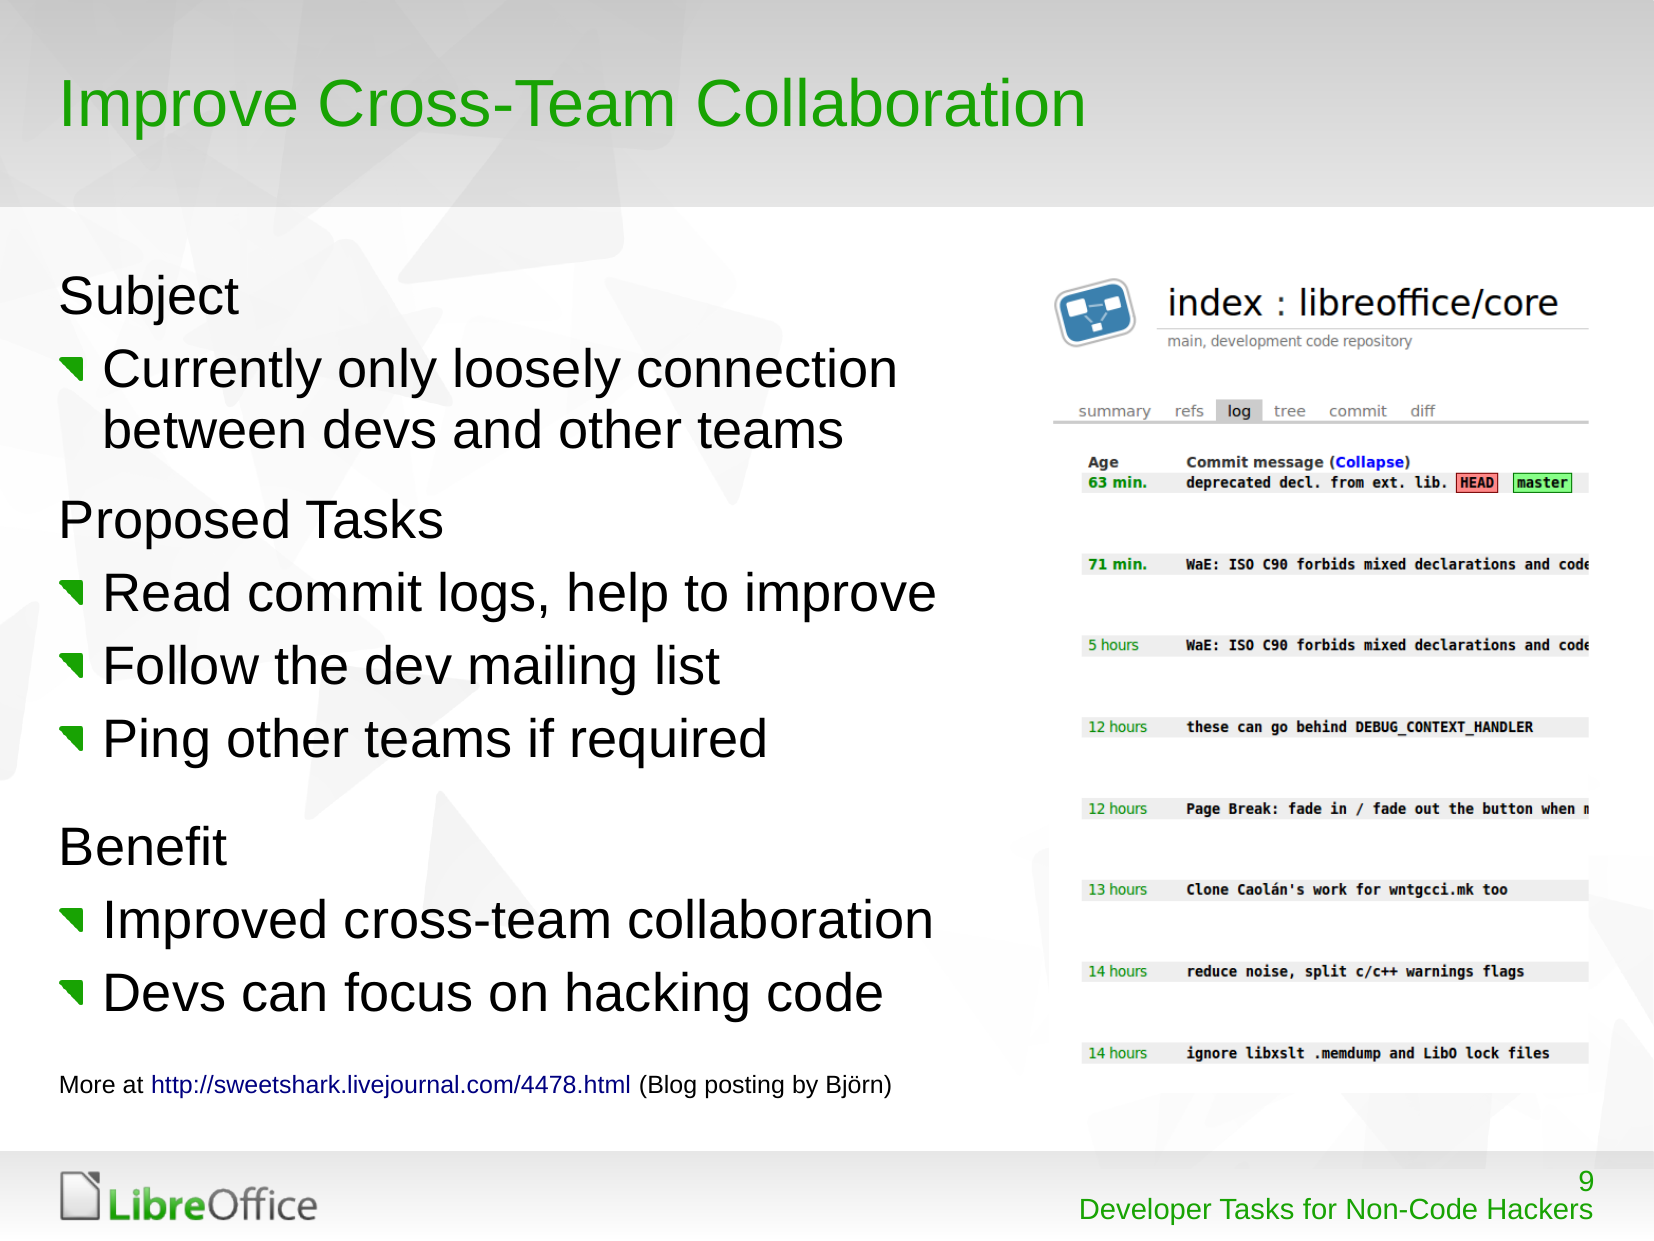

# Improve Cross-Team Collaboration
Subject
Currently only loosely connection
between devs and other teams
Proposed Tasks
Read commit logs, help to improve
Follow the dev mailing list
Ping other teams if required
Benefit
Improved cross-team collaboration
Devs can focus on hacking code
More at http://sweetshark.livejournal.com/4478.html (Blog posting by Björn)
9
Developer Tasks for Non-Code Hackers